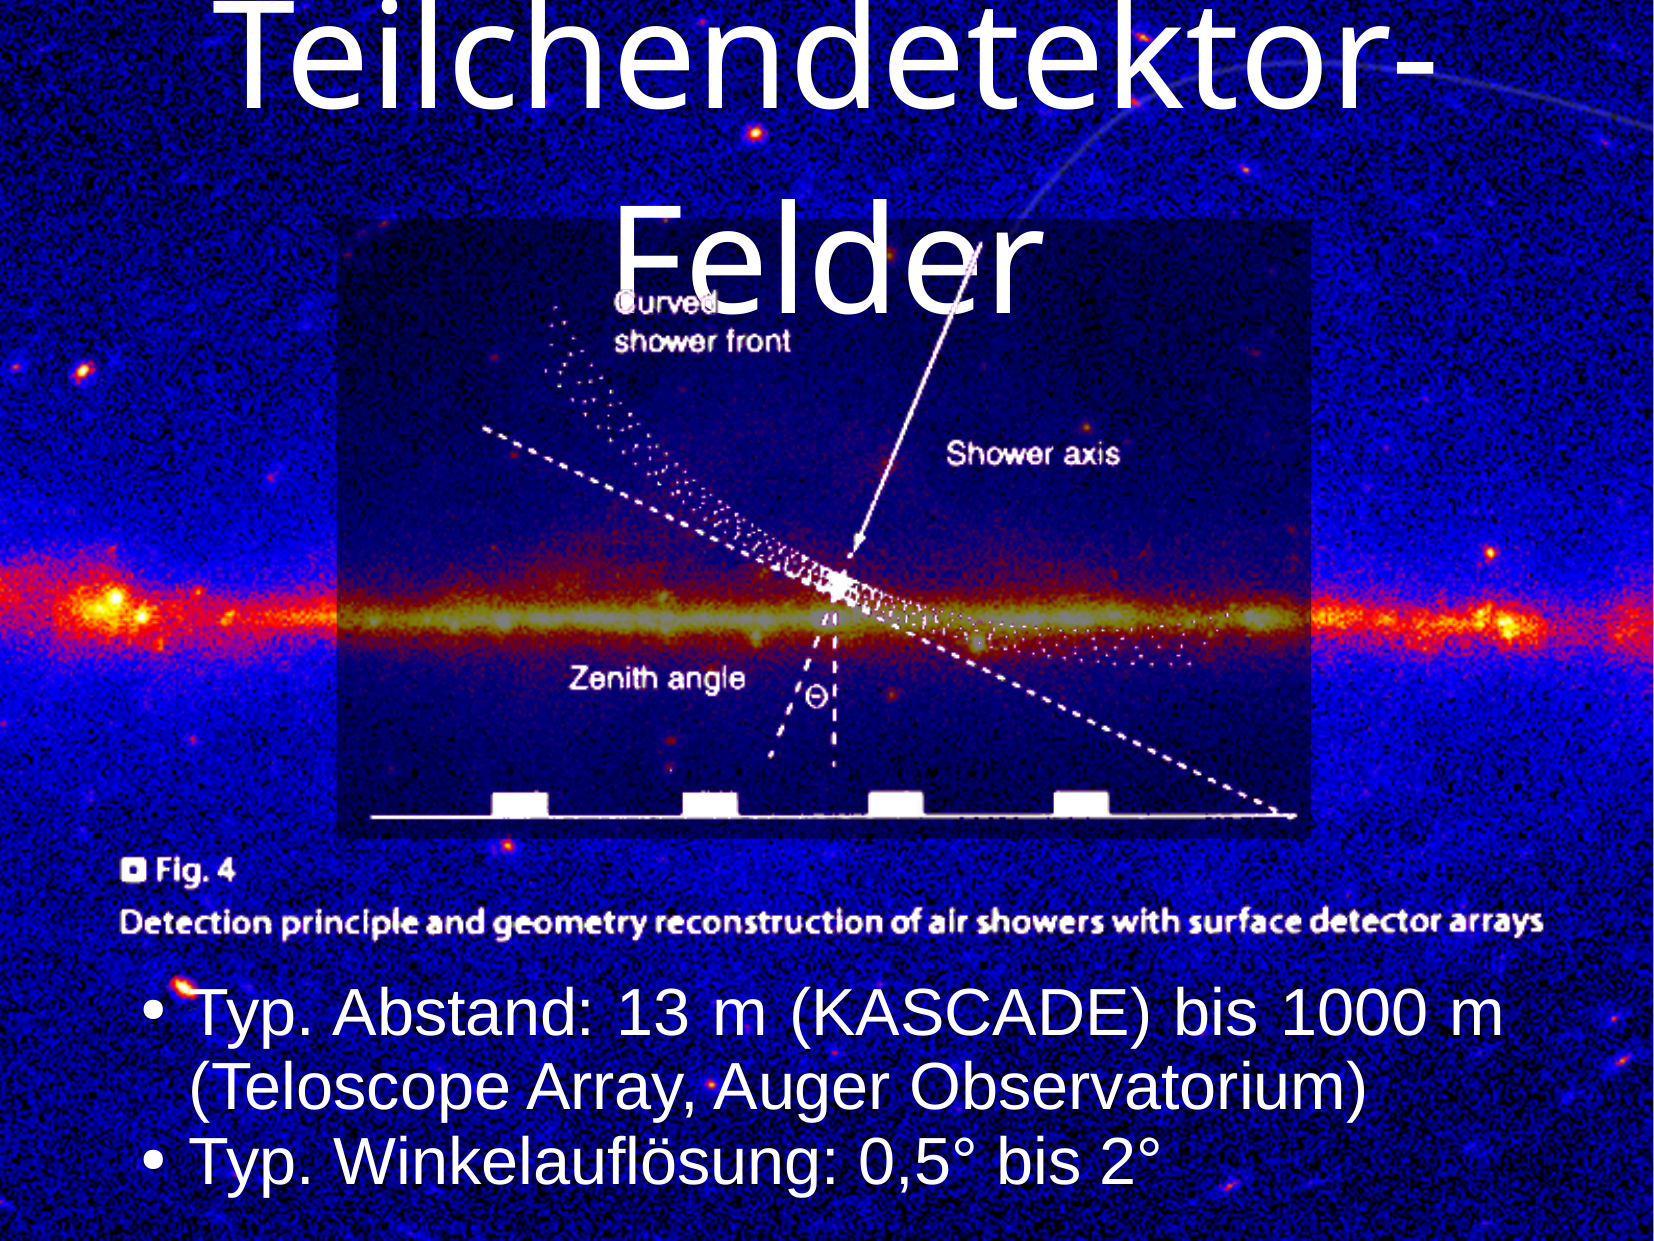

# Teilchendetektor-Felder
Typ. Abstand: 13 m (KASCADE) bis 1000 m (Teloscope Array, Auger Observatorium)
Typ. Winkelauflösung: 0,5° bis 2°